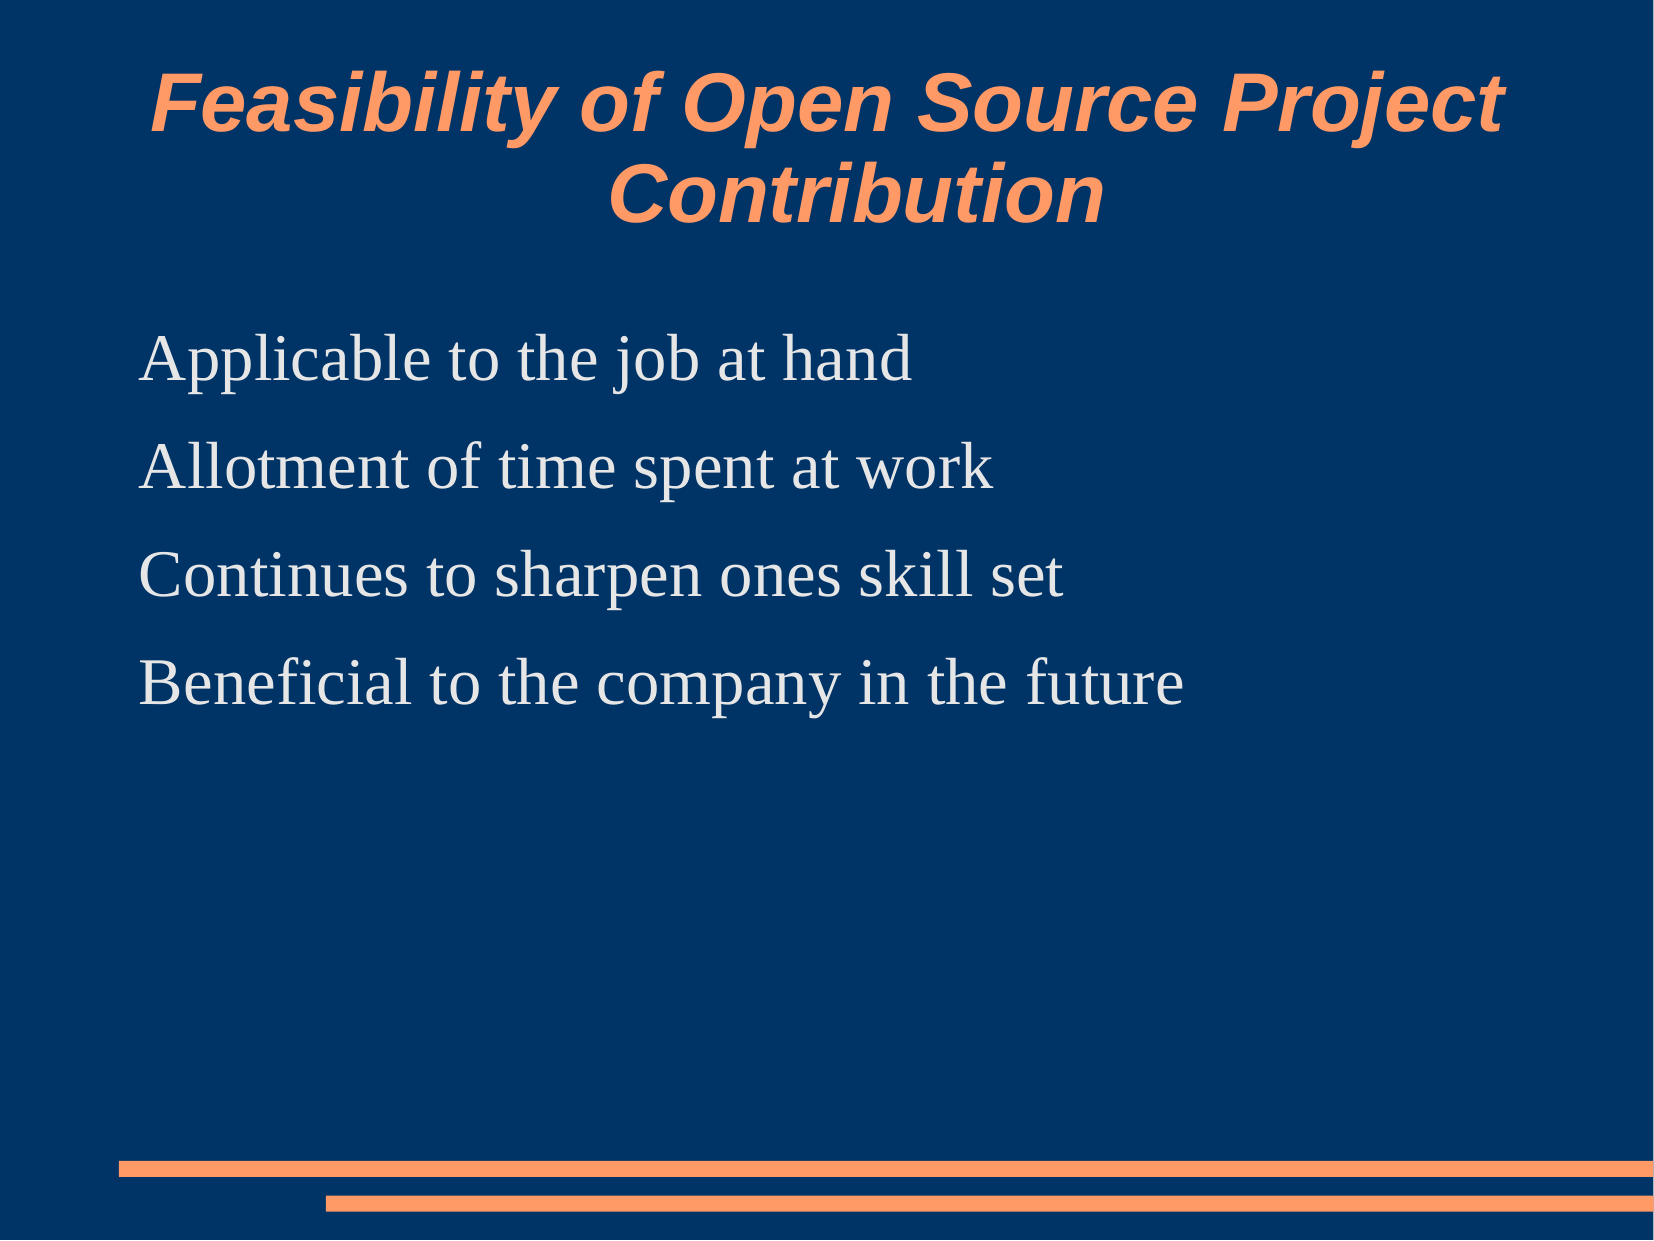

# Feasibility of Open Source Project Contribution
Applicable to the job at hand
Allotment of time spent at work
Continues to sharpen ones skill set
Beneficial to the company in the future